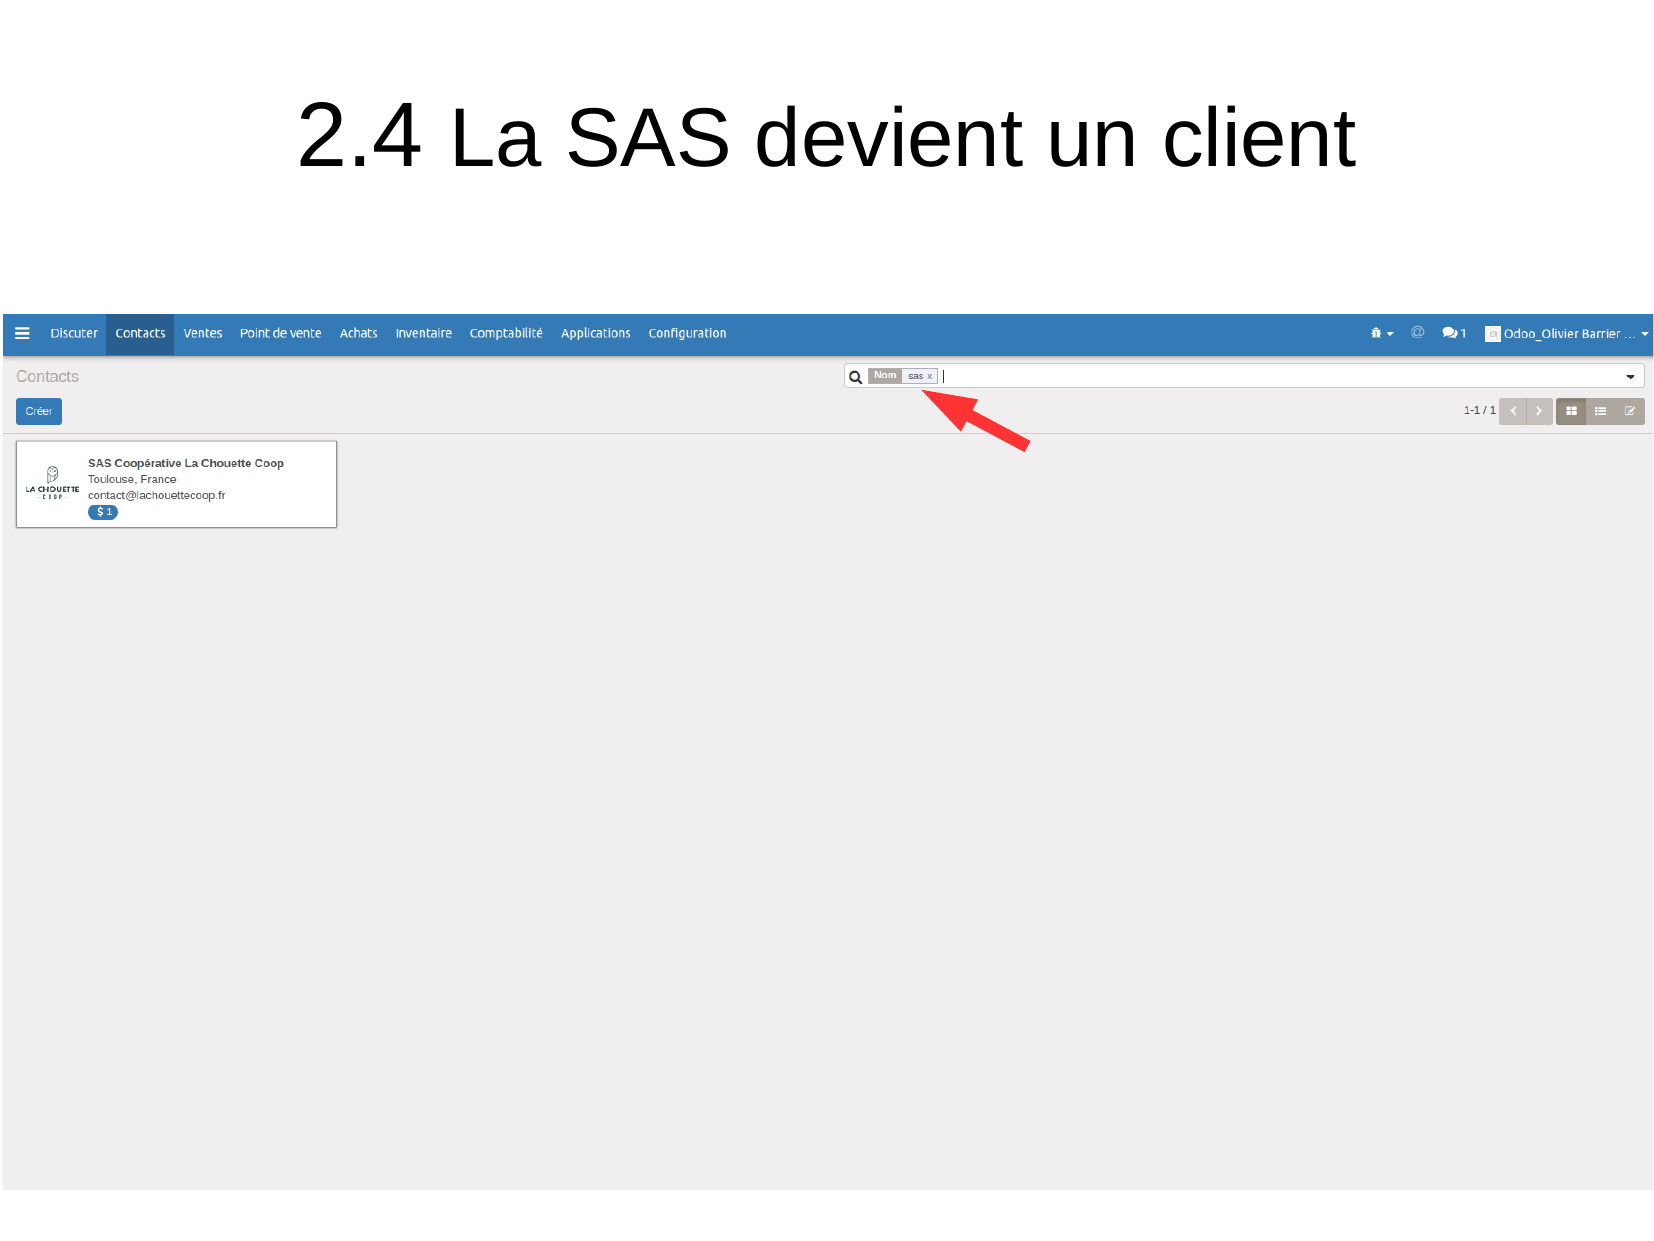

# 2.4 La SAS devient un client